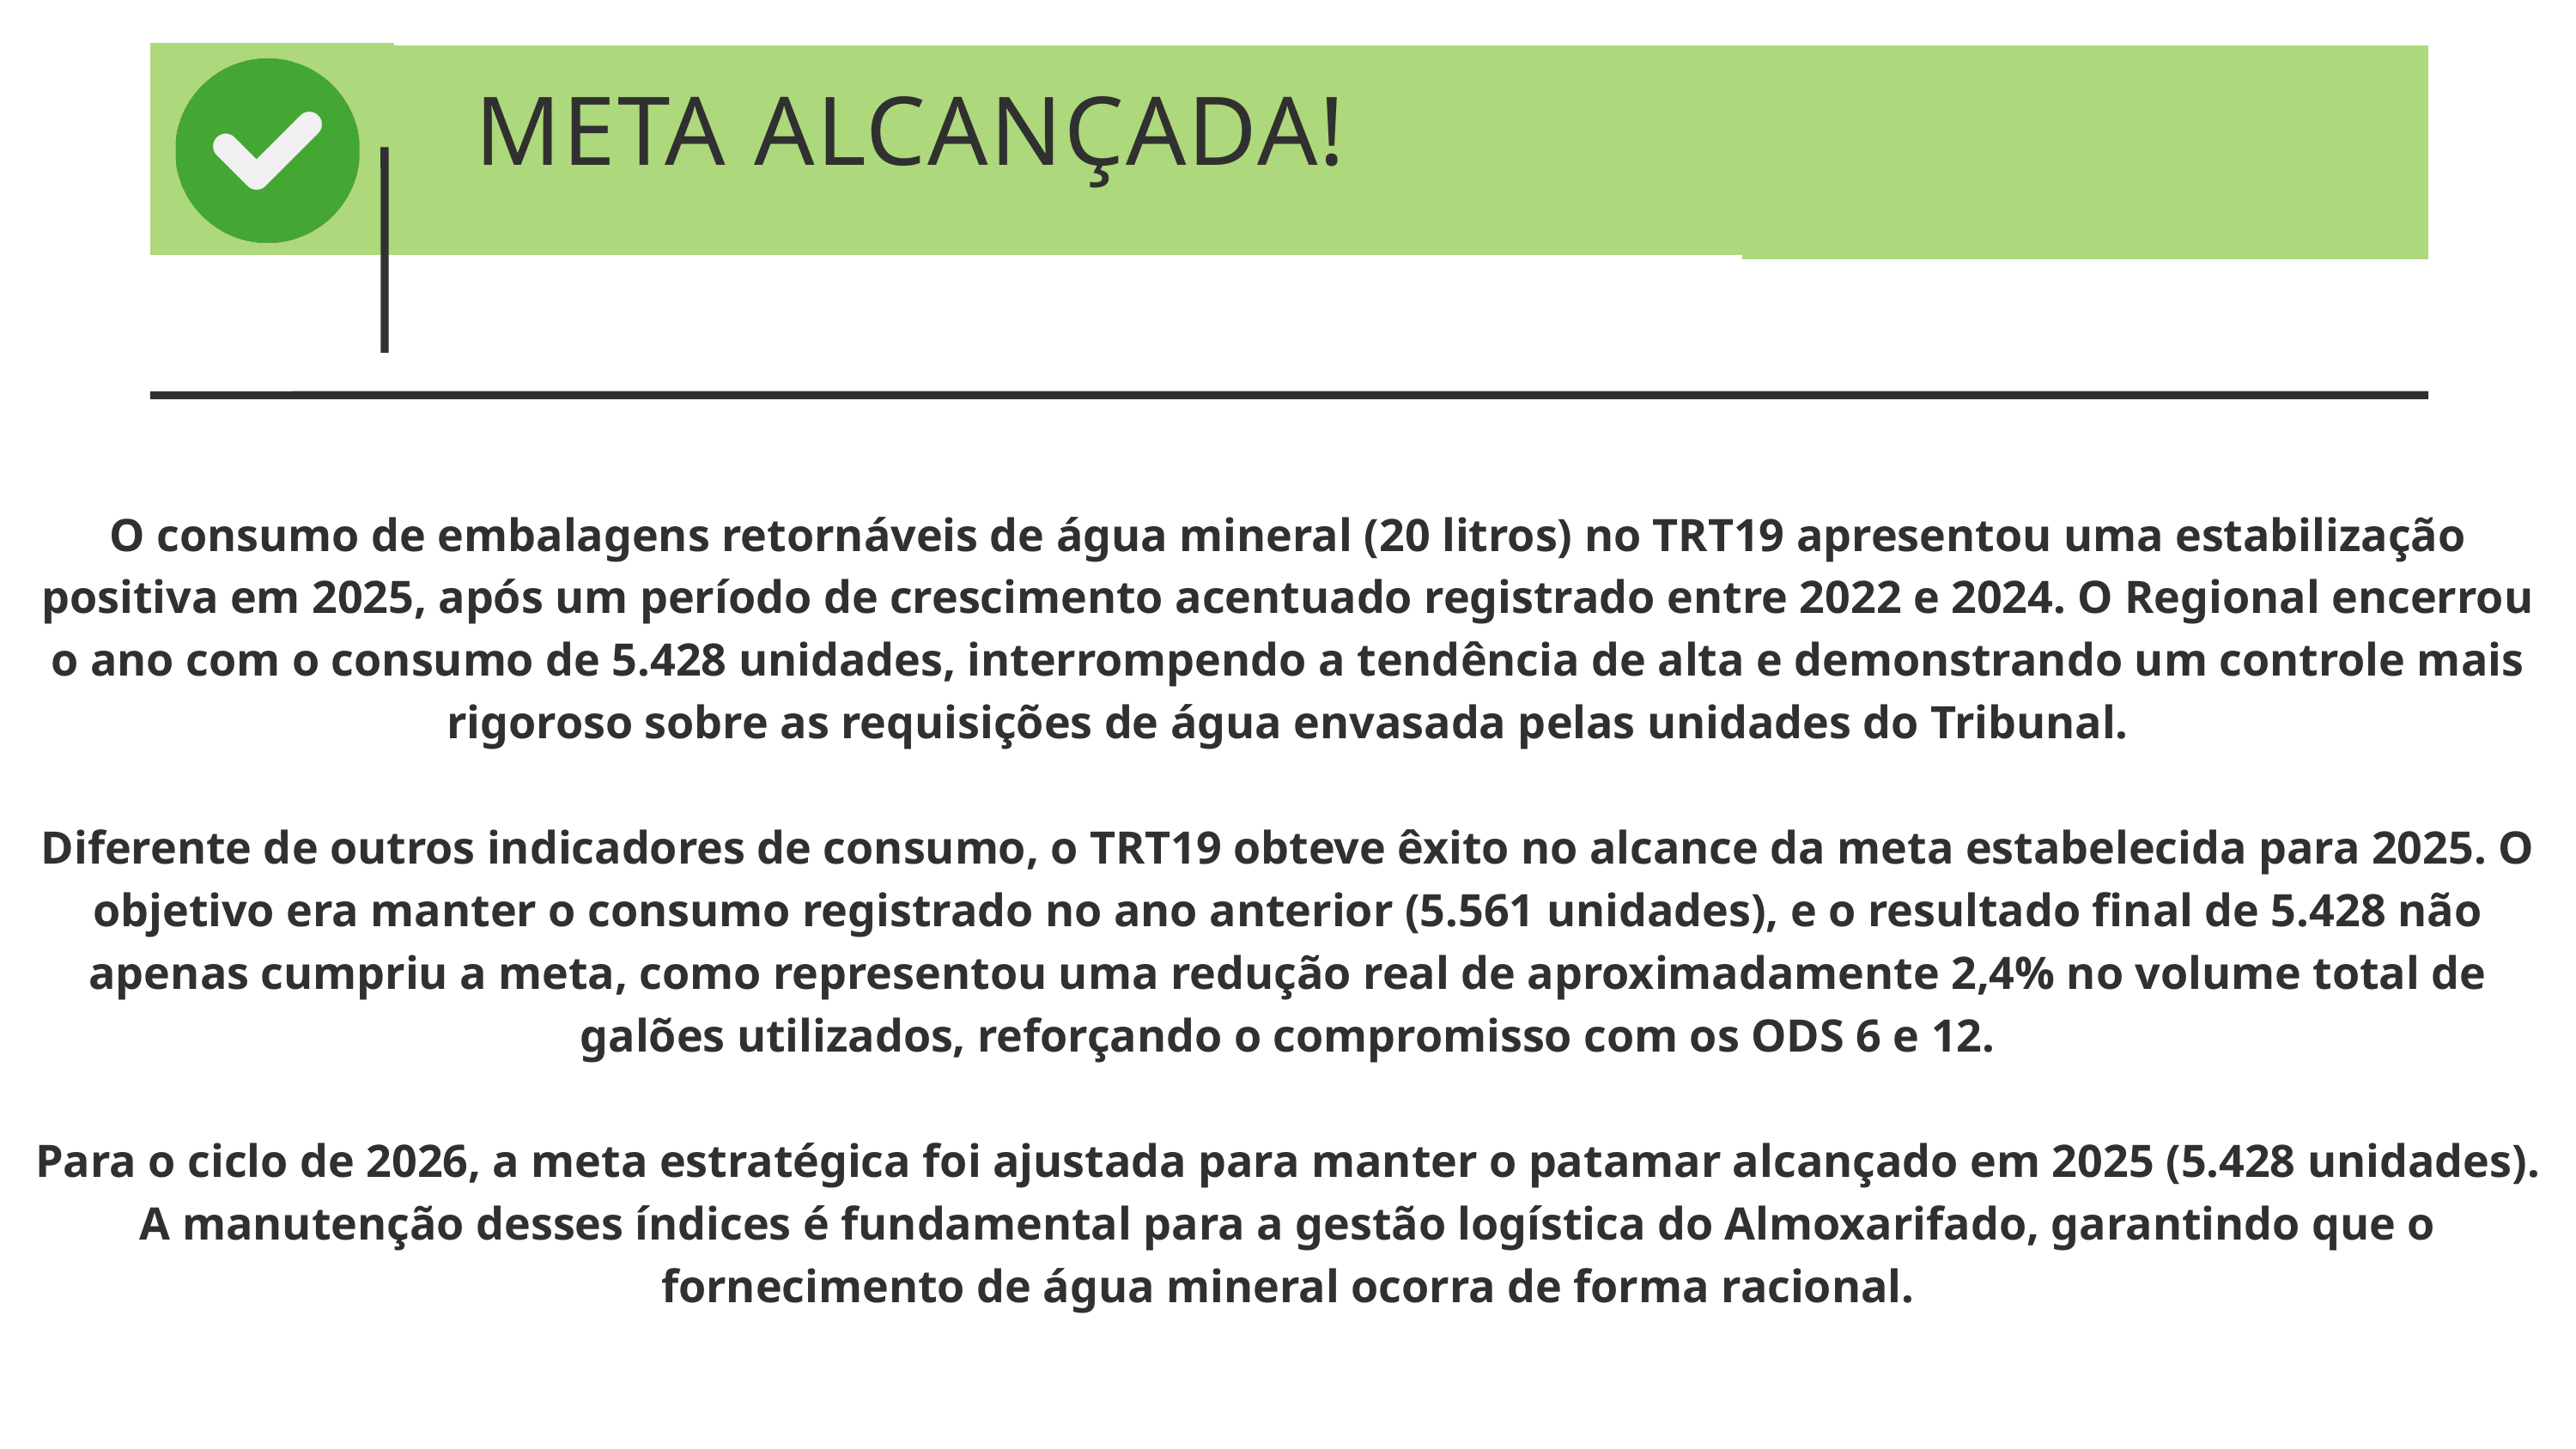

META ALCANÇADA!
O consumo de embalagens retornáveis de água mineral (20 litros) no TRT19 apresentou uma estabilização positiva em 2025, após um período de crescimento acentuado registrado entre 2022 e 2024. O Regional encerrou o ano com o consumo de 5.428 unidades, interrompendo a tendência de alta e demonstrando um controle mais rigoroso sobre as requisições de água envasada pelas unidades do Tribunal.
Diferente de outros indicadores de consumo, o TRT19 obteve êxito no alcance da meta estabelecida para 2025. O objetivo era manter o consumo registrado no ano anterior (5.561 unidades), e o resultado final de 5.428 não apenas cumpriu a meta, como representou uma redução real de aproximadamente 2,4% no volume total de galões utilizados, reforçando o compromisso com os ODS 6 e 12.
Para o ciclo de 2026, a meta estratégica foi ajustada para manter o patamar alcançado em 2025 (5.428 unidades). A manutenção desses índices é fundamental para a gestão logística do Almoxarifado, garantindo que o fornecimento de água mineral ocorra de forma racional.